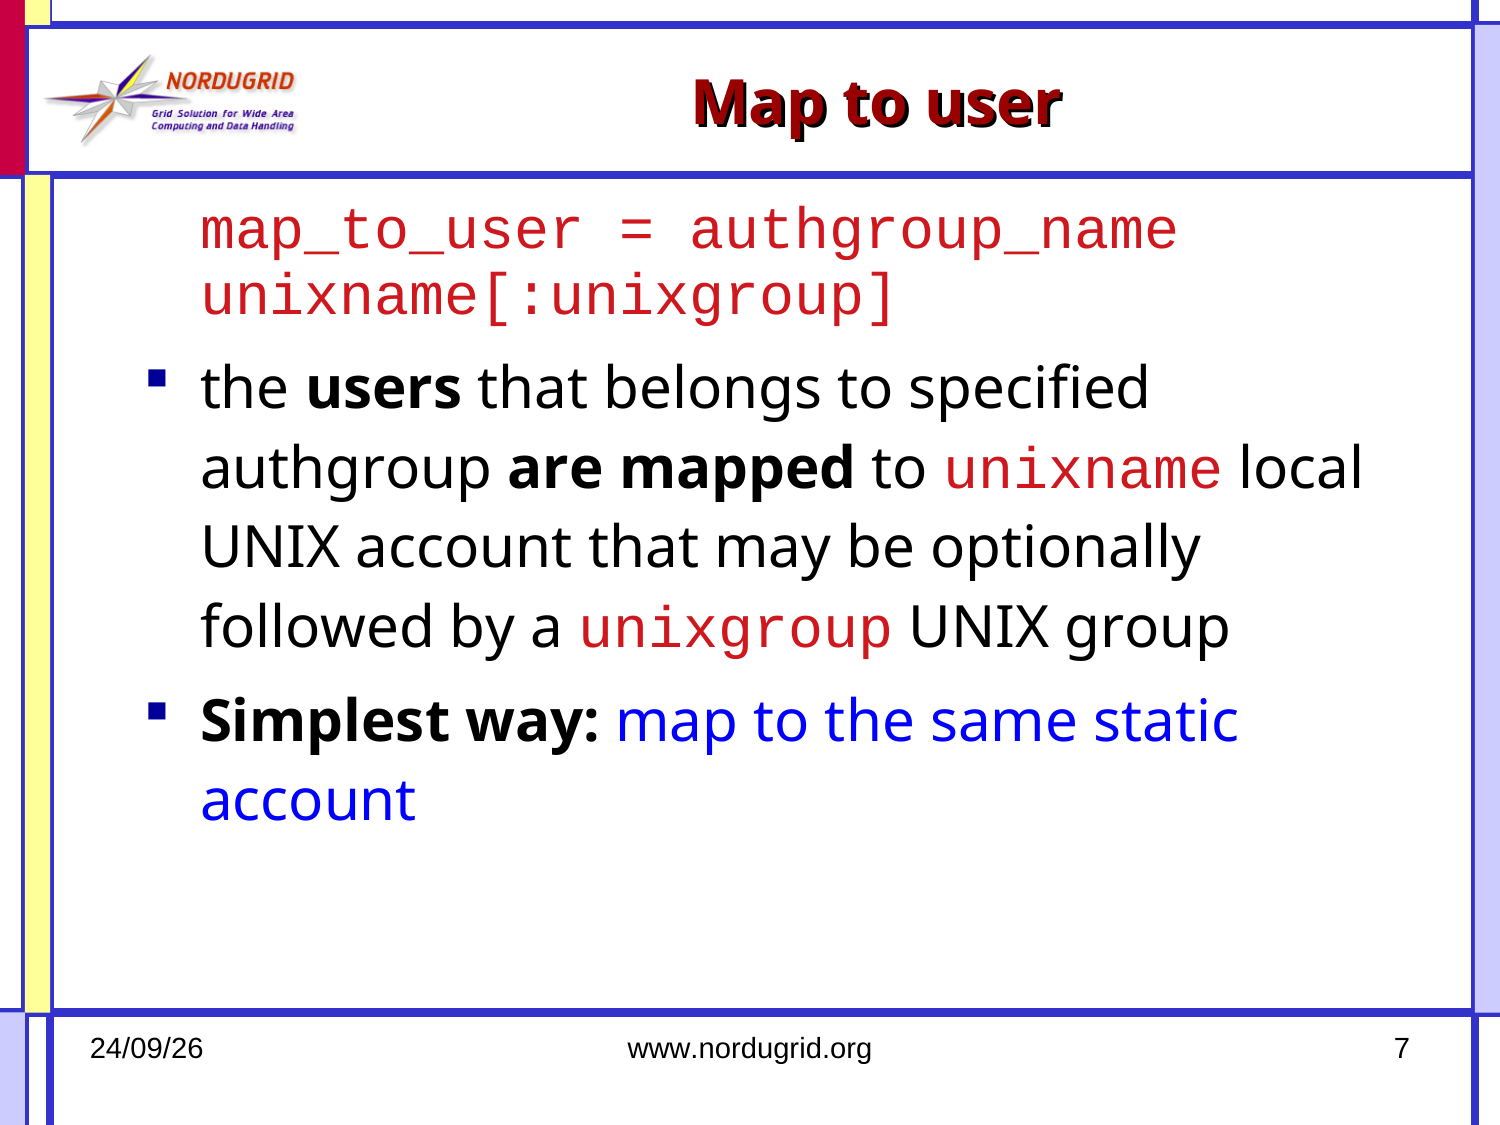

# Map to user
map_to_user = authgroup_name unixname[:unixgroup]
the users that belongs to specified authgroup are mapped to unixname local UNIX account that may be optionally followed by a unixgroup UNIX group
Simplest way: map to the same static account
www.nordugrid.org
7